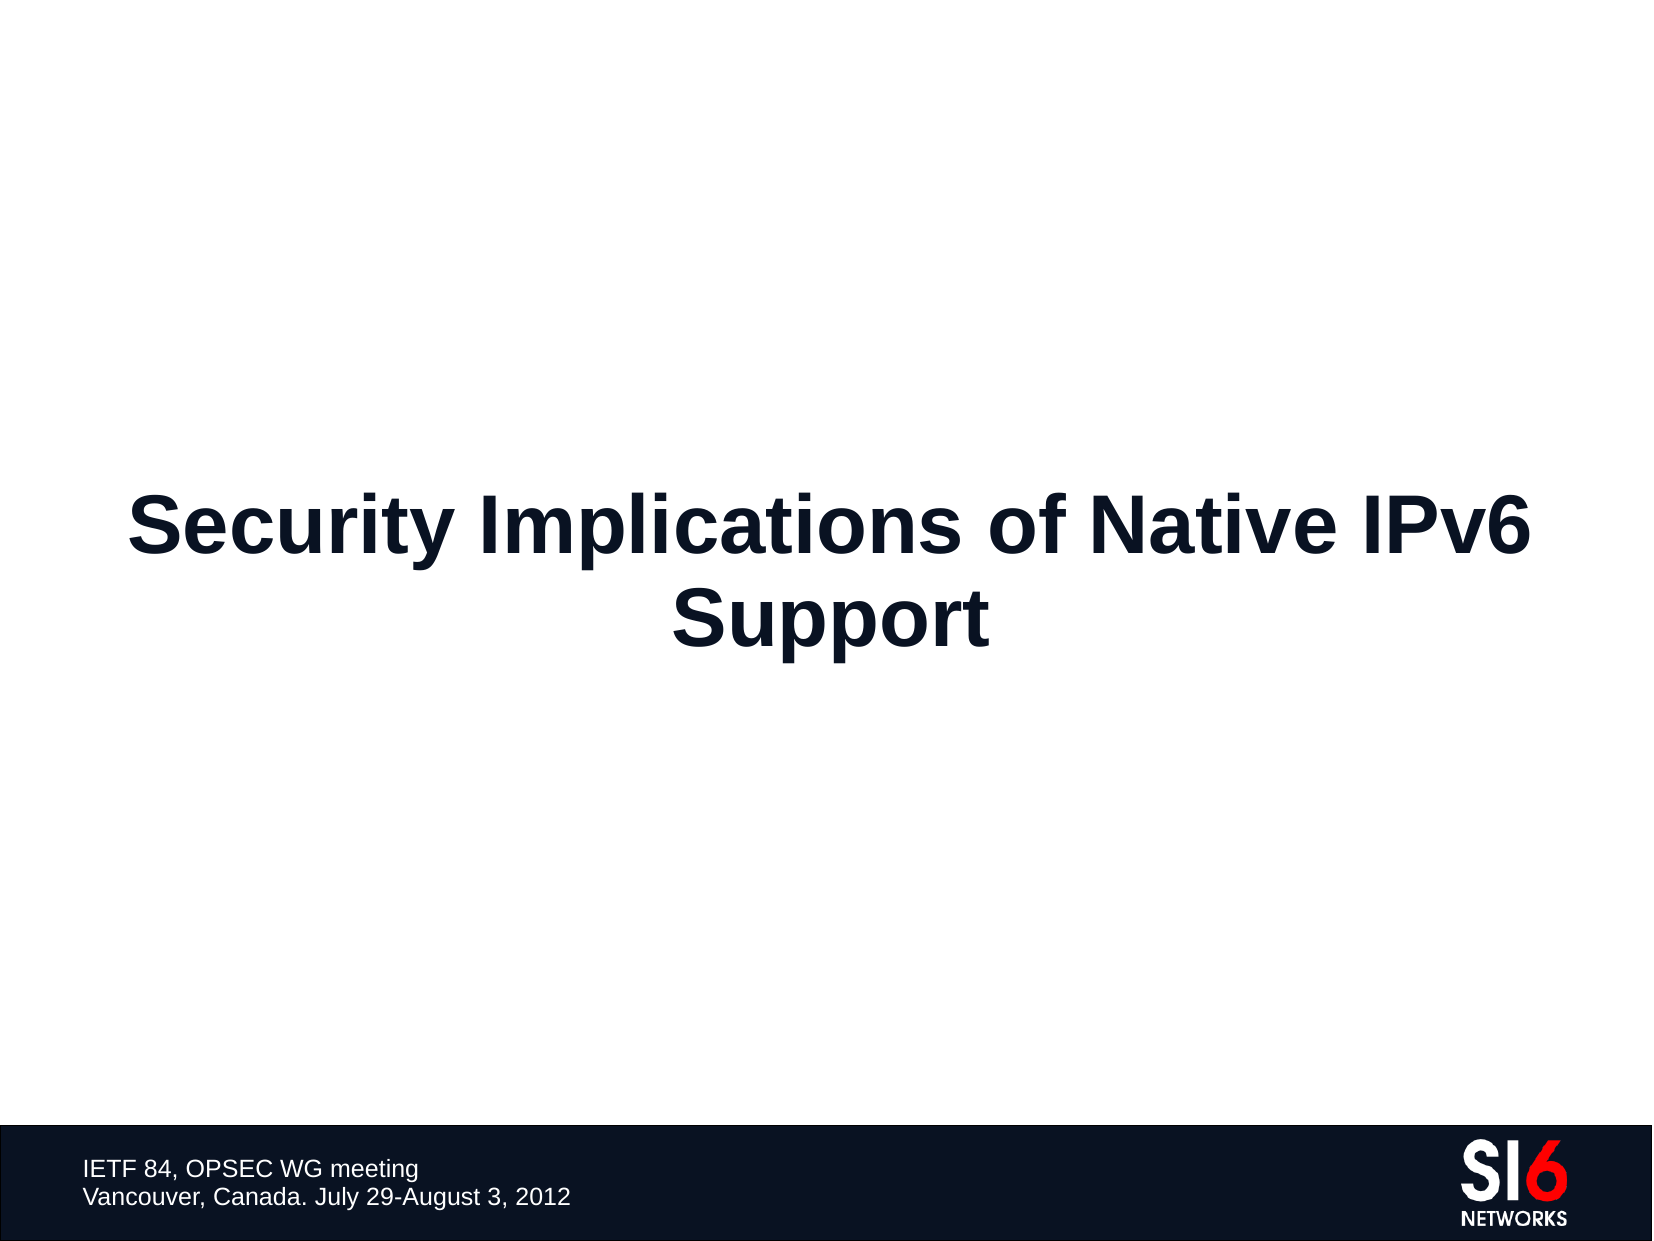

# Security Implications of Native IPv6 Support
5